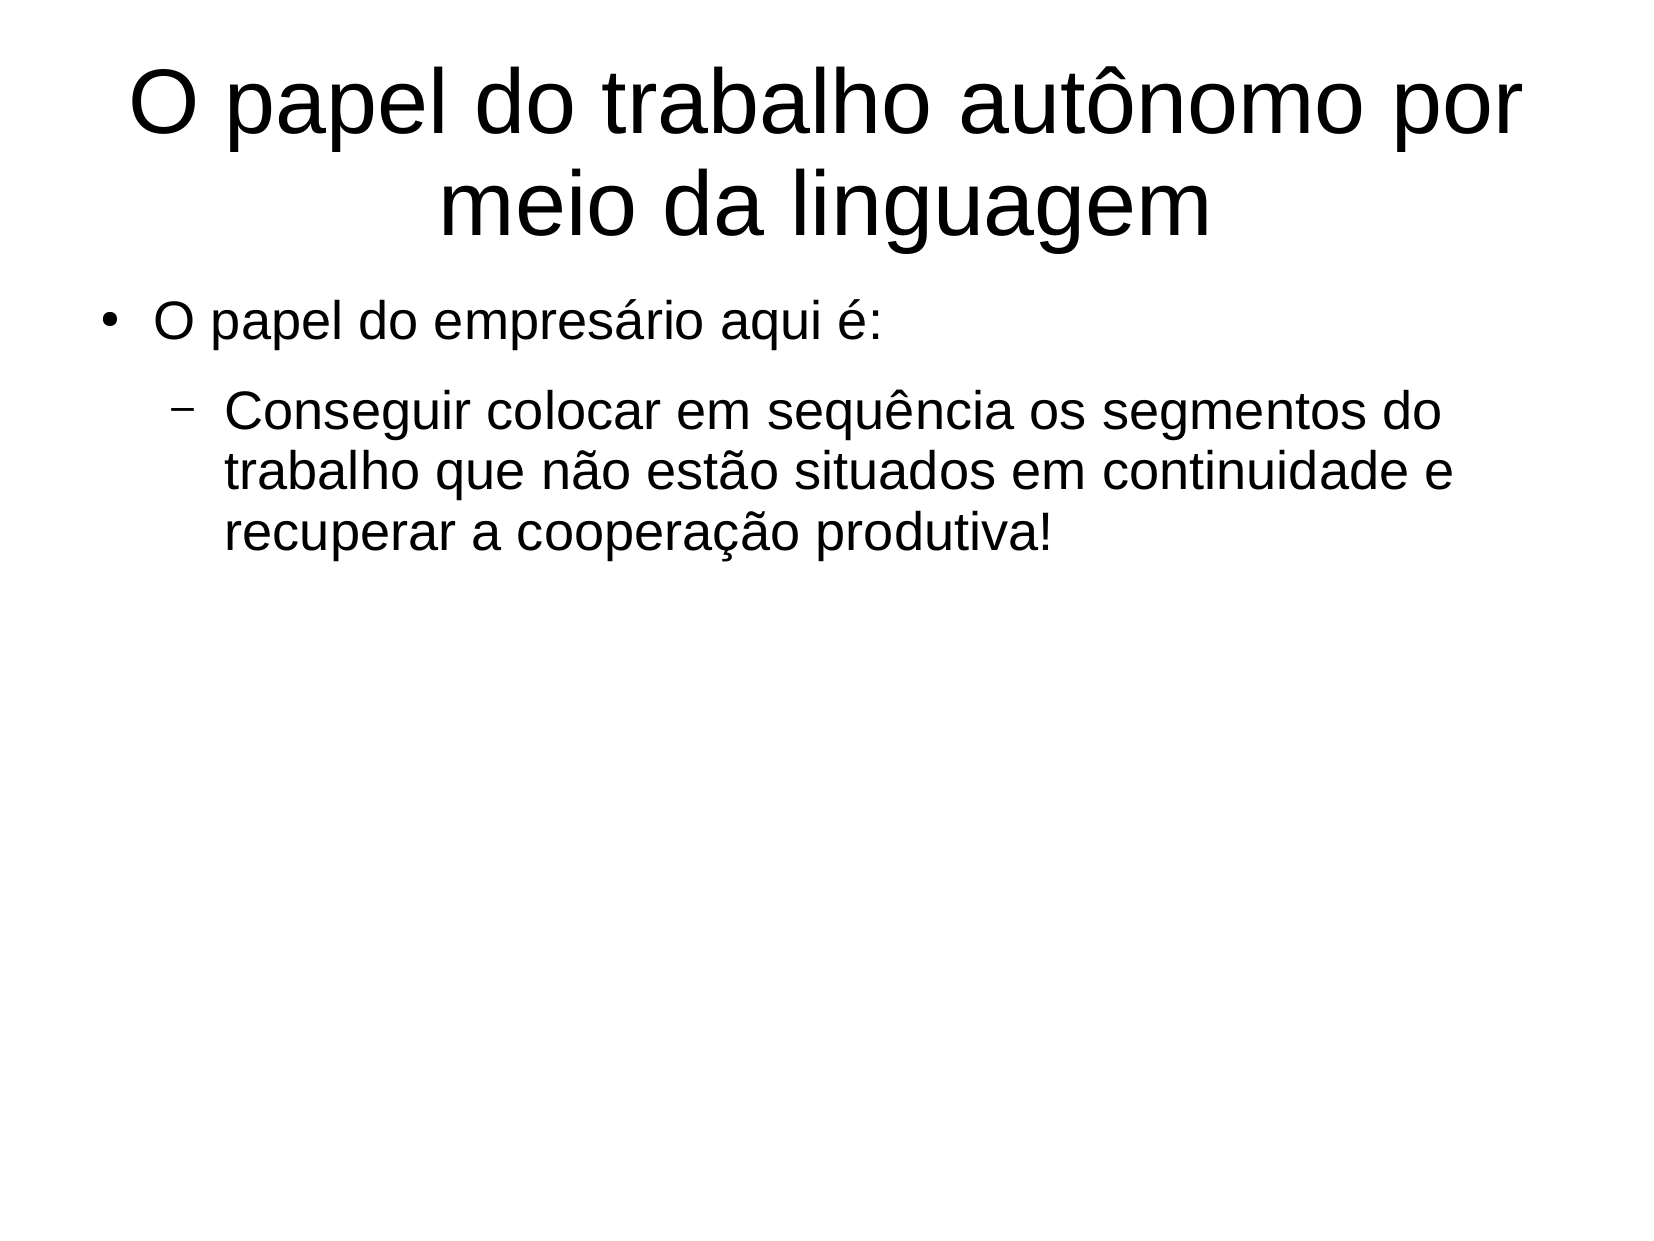

# O papel do trabalho autônomo por meio da linguagem
O papel do empresário aqui é:
Conseguir colocar em sequência os segmentos do trabalho que não estão situados em continuidade e recuperar a cooperação produtiva!